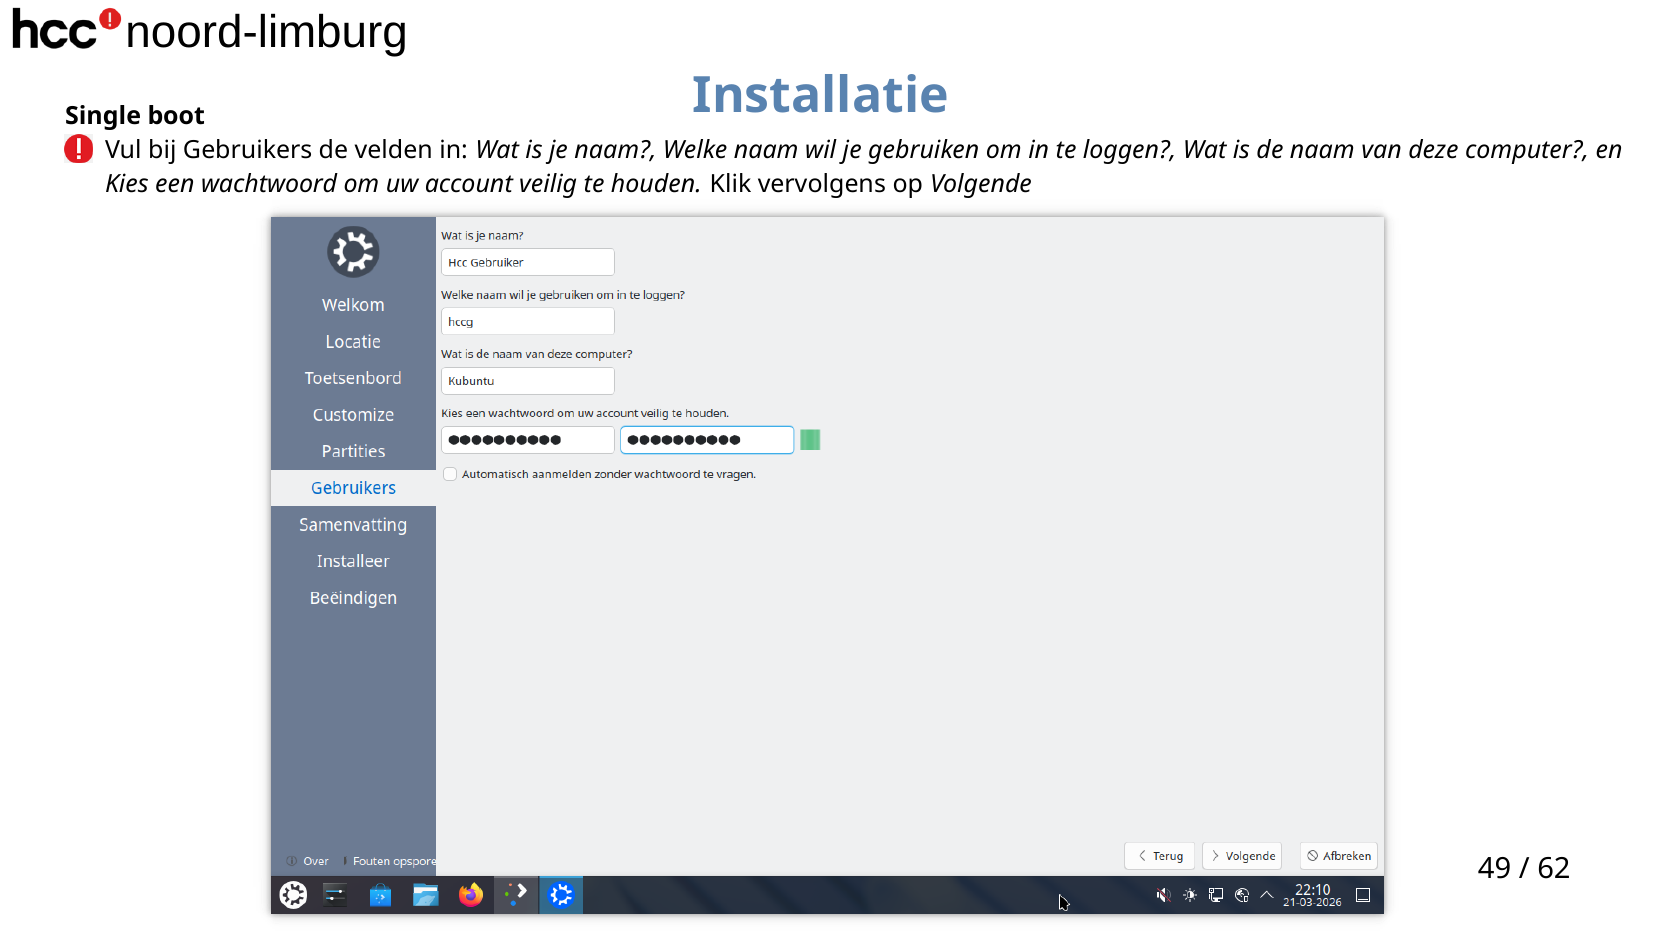

Installatie
# Single boot
 Vul bij Gebruikers de velden in: Wat is je naam?, Welke naam wil je gebruiken om in te loggen?, Wat is de naam van deze computer?, en
 Kies een wachtwoord om uw account veilig te houden. Klik vervolgens op Volgende
49